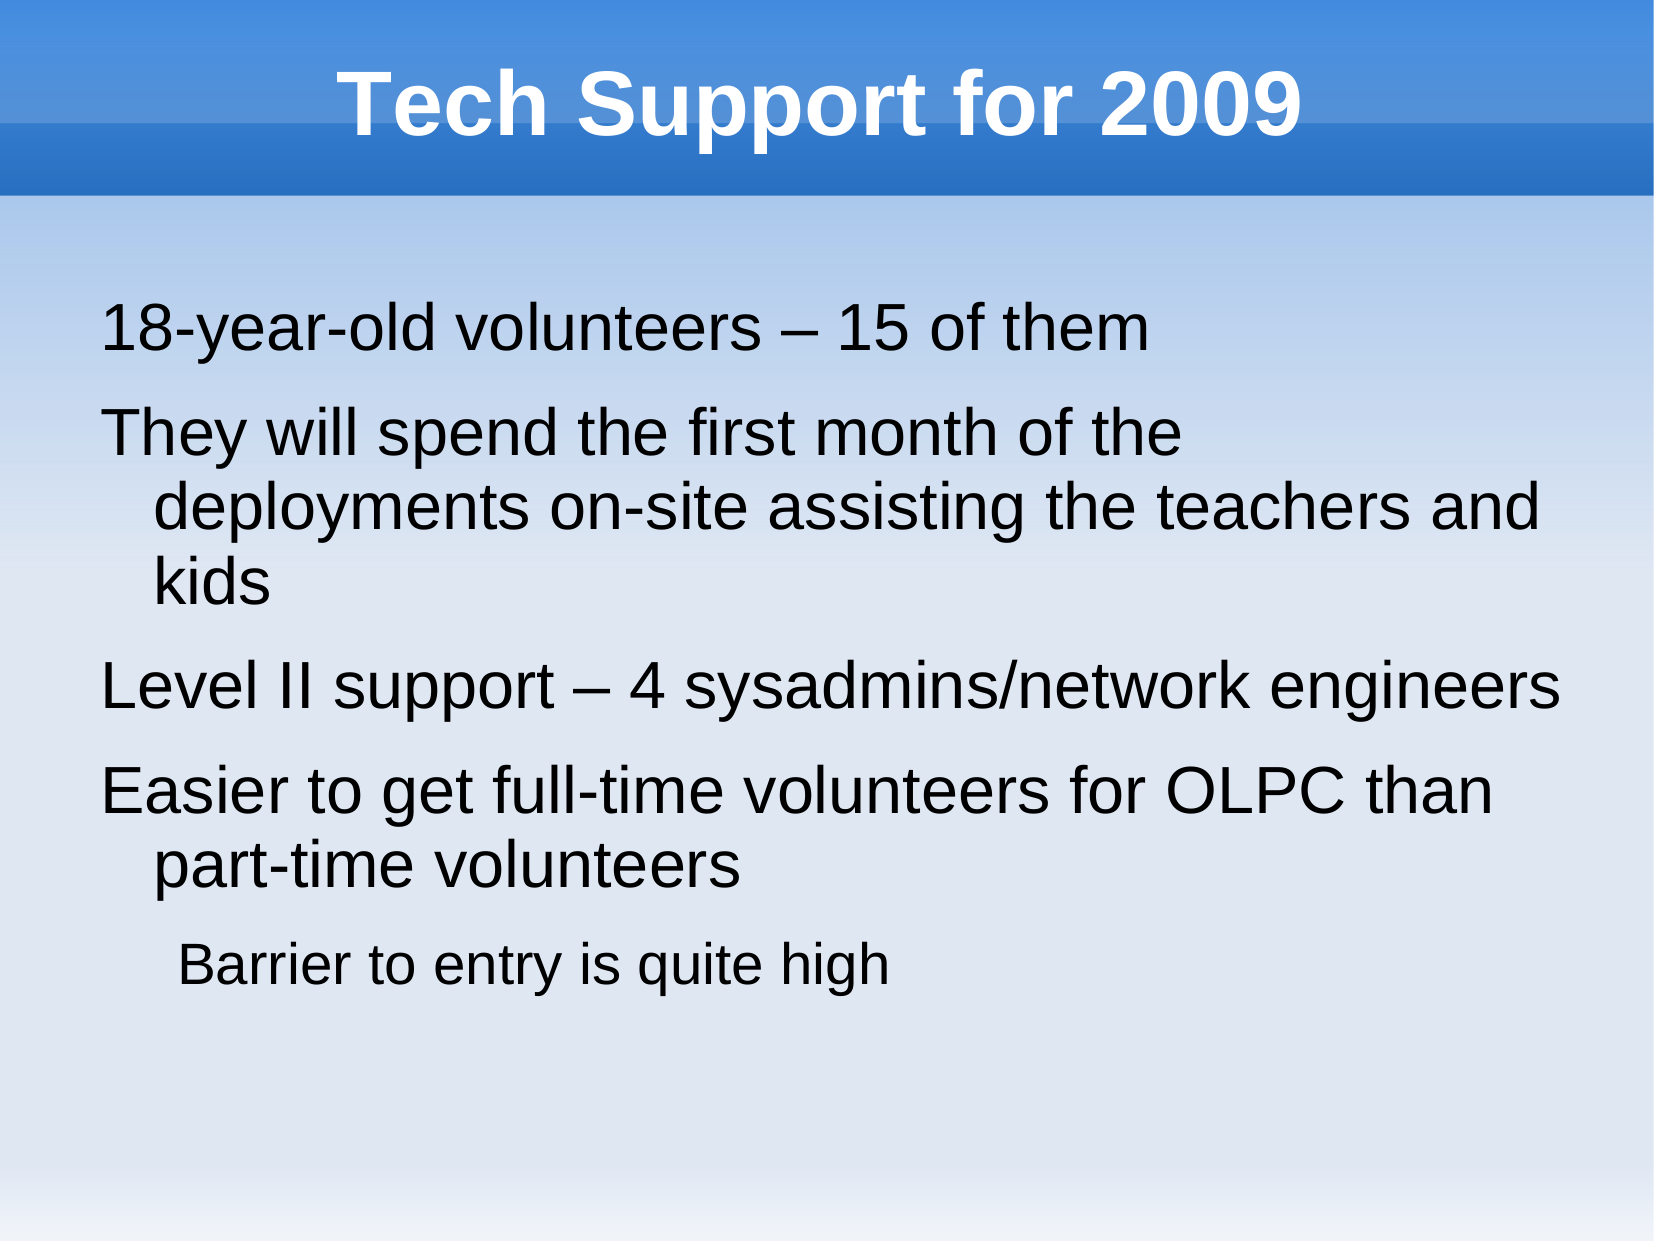

# Tech Support for 2009
18-year-old volunteers – 15 of them
They will spend the first month of the deployments on-site assisting the teachers and kids
Level II support – 4 sysadmins/network engineers
Easier to get full-time volunteers for OLPC than part-time volunteers
Barrier to entry is quite high